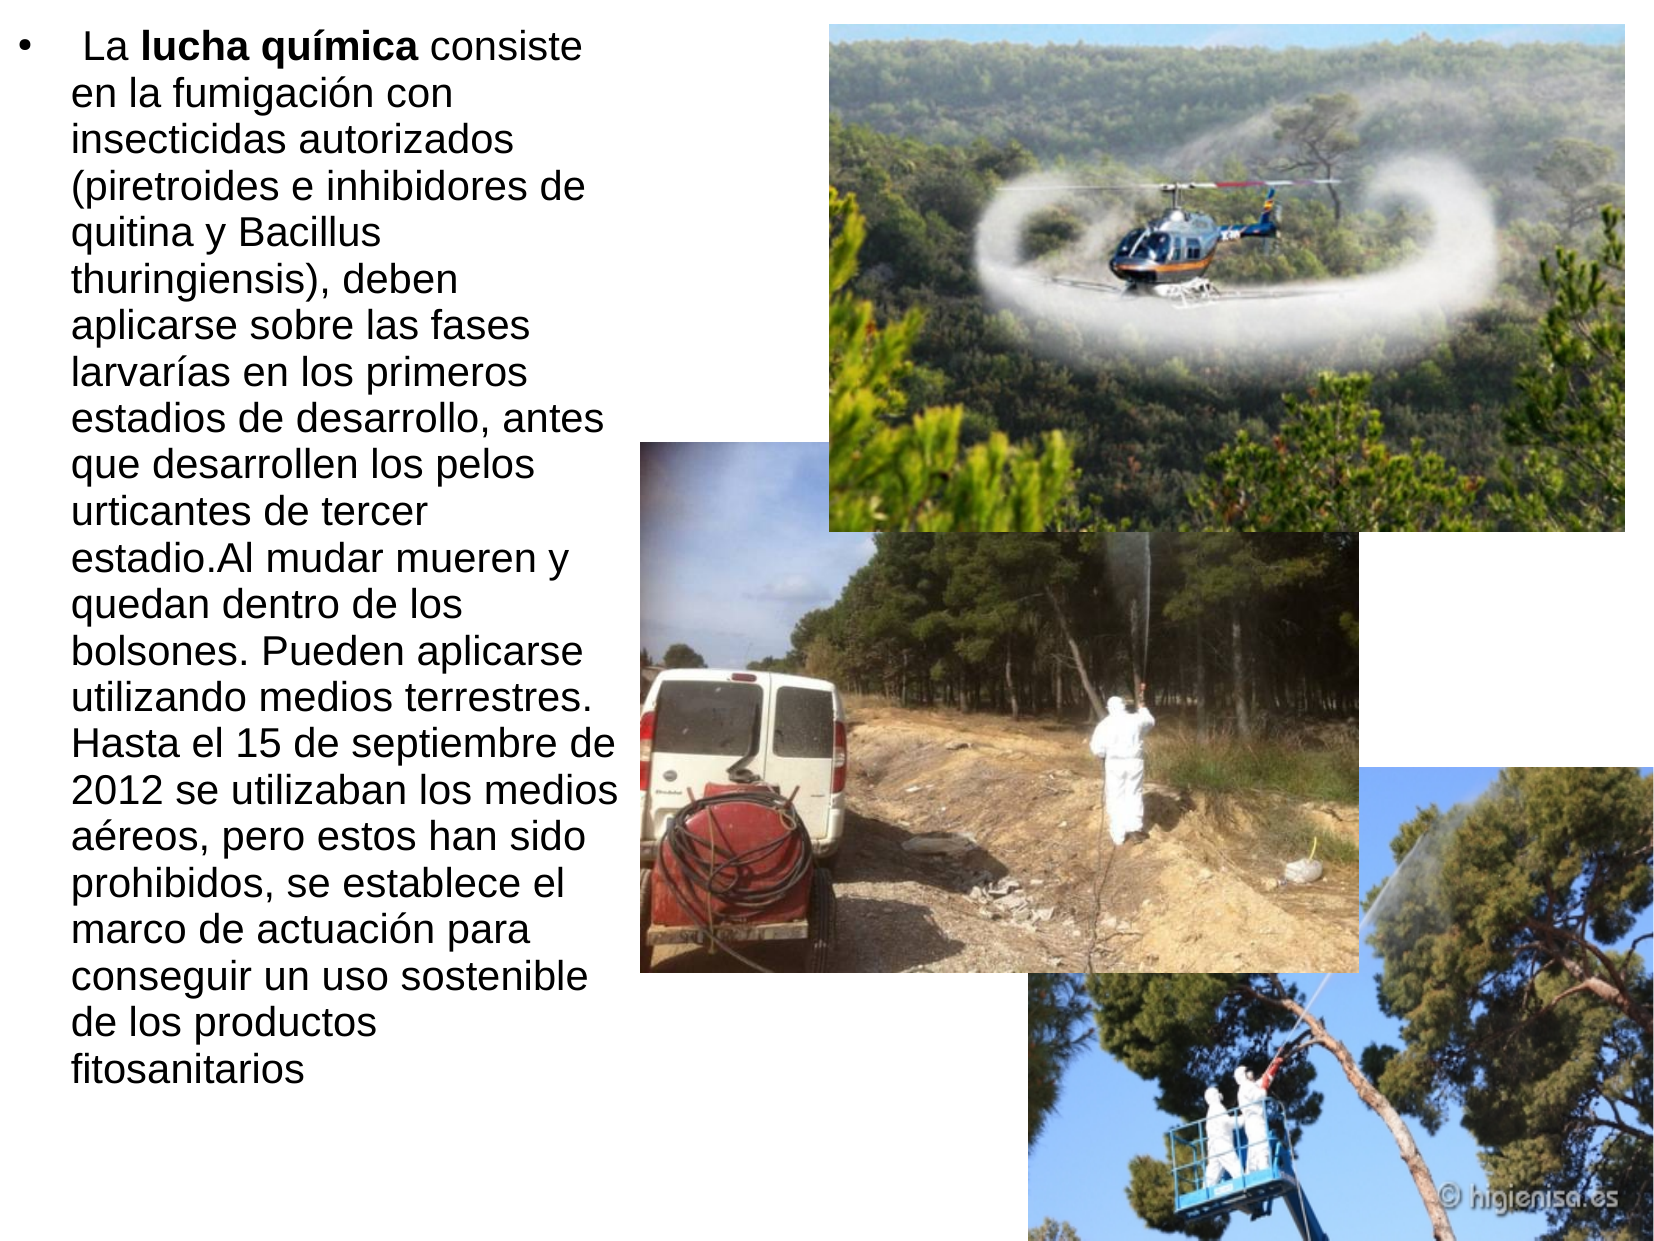

# La lucha química consiste en la fumigación con insecticidas autorizados (piretroides e inhibidores de quitina y Bacillus thuringiensis), deben aplicarse sobre las fases larvarías en los primeros estadios de desarrollo, antes que desarrollen los pelos urticantes de tercer estadio.Al mudar mueren y quedan dentro de los bolsones. Pueden aplicarse utilizando medios terrestres. Hasta el 15 de septiembre de 2012 se utilizaban los medios aéreos, pero estos han sido prohibidos, se establece el marco de actuación para conseguir un uso sostenible de los productos fitosanitarios